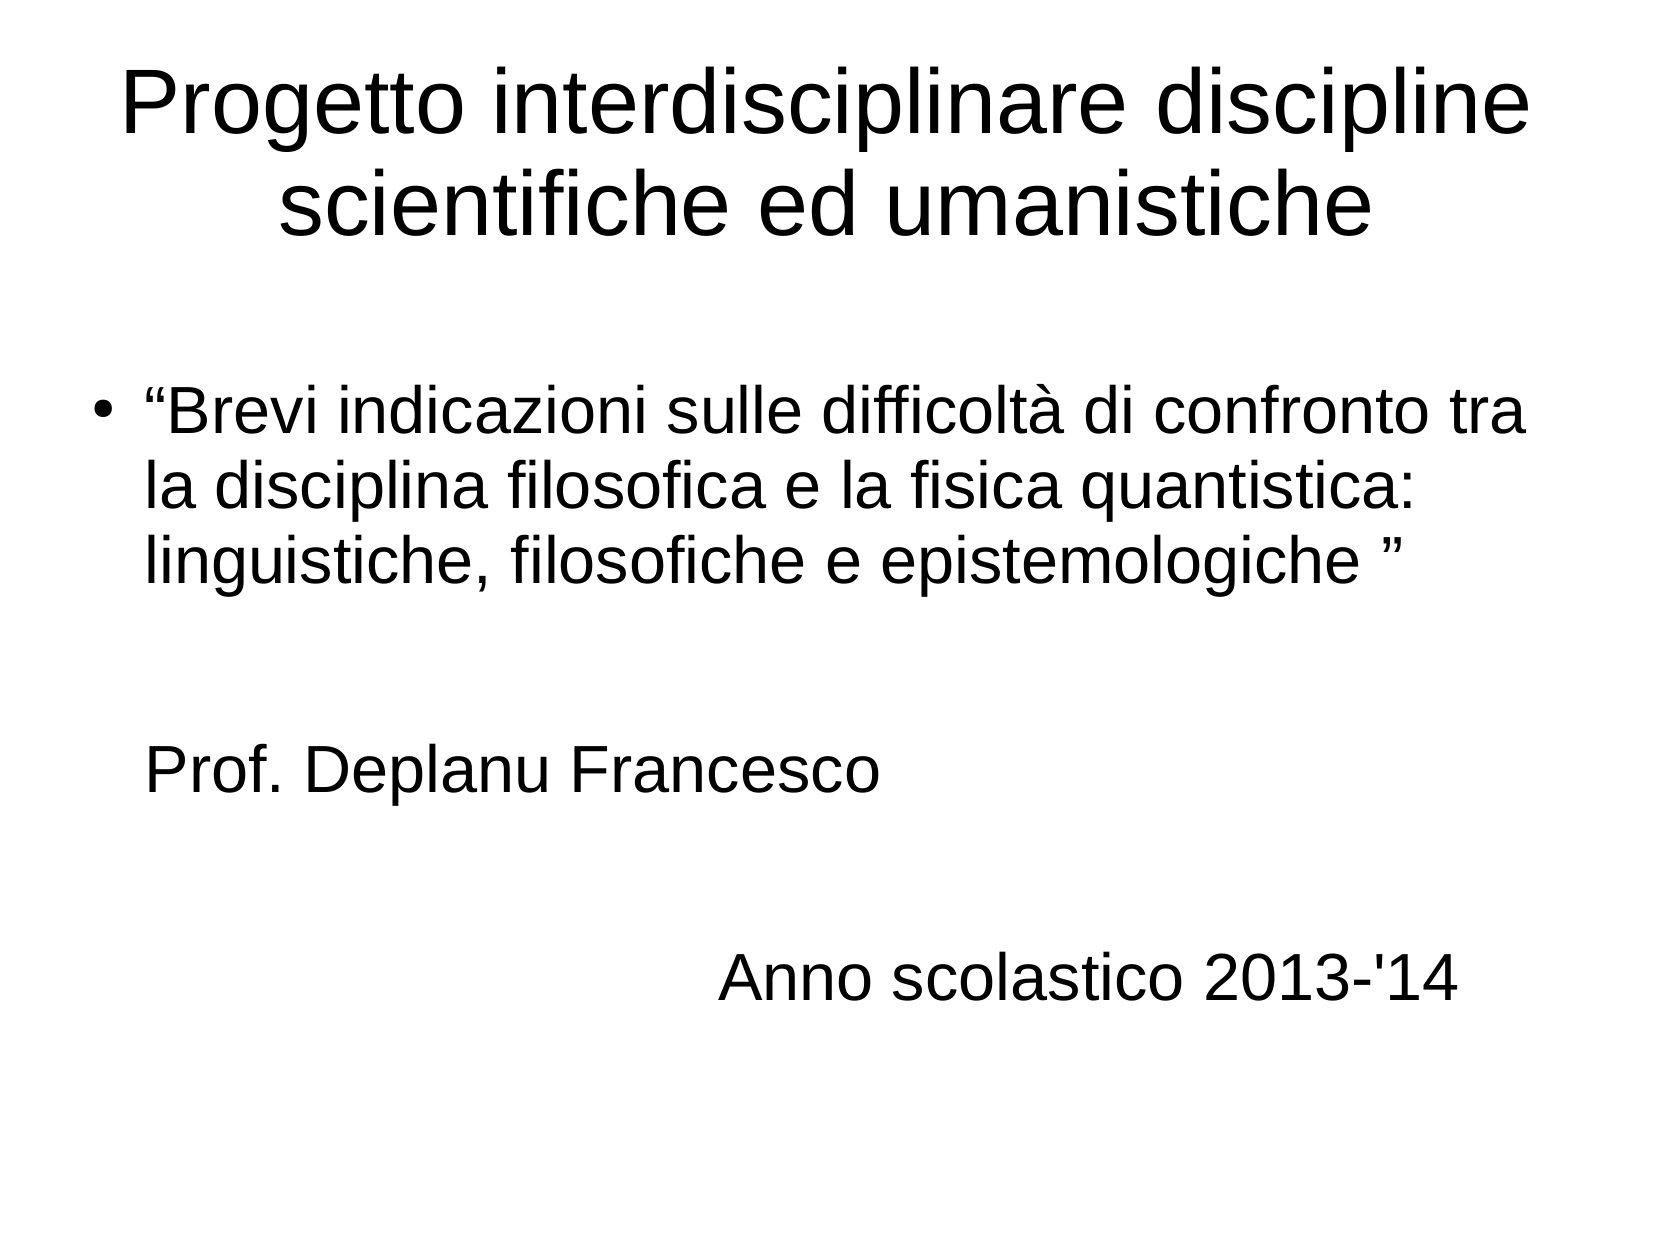

# Progetto interdisciplinare discipline scientifiche ed umanistiche
“Brevi indicazioni sulle difficoltà di confronto tra la disciplina filosofica e la fisica quantistica: linguistiche, filosofiche e epistemologiche ”
Prof. Deplanu Francesco
 Anno scolastico 2013-'14